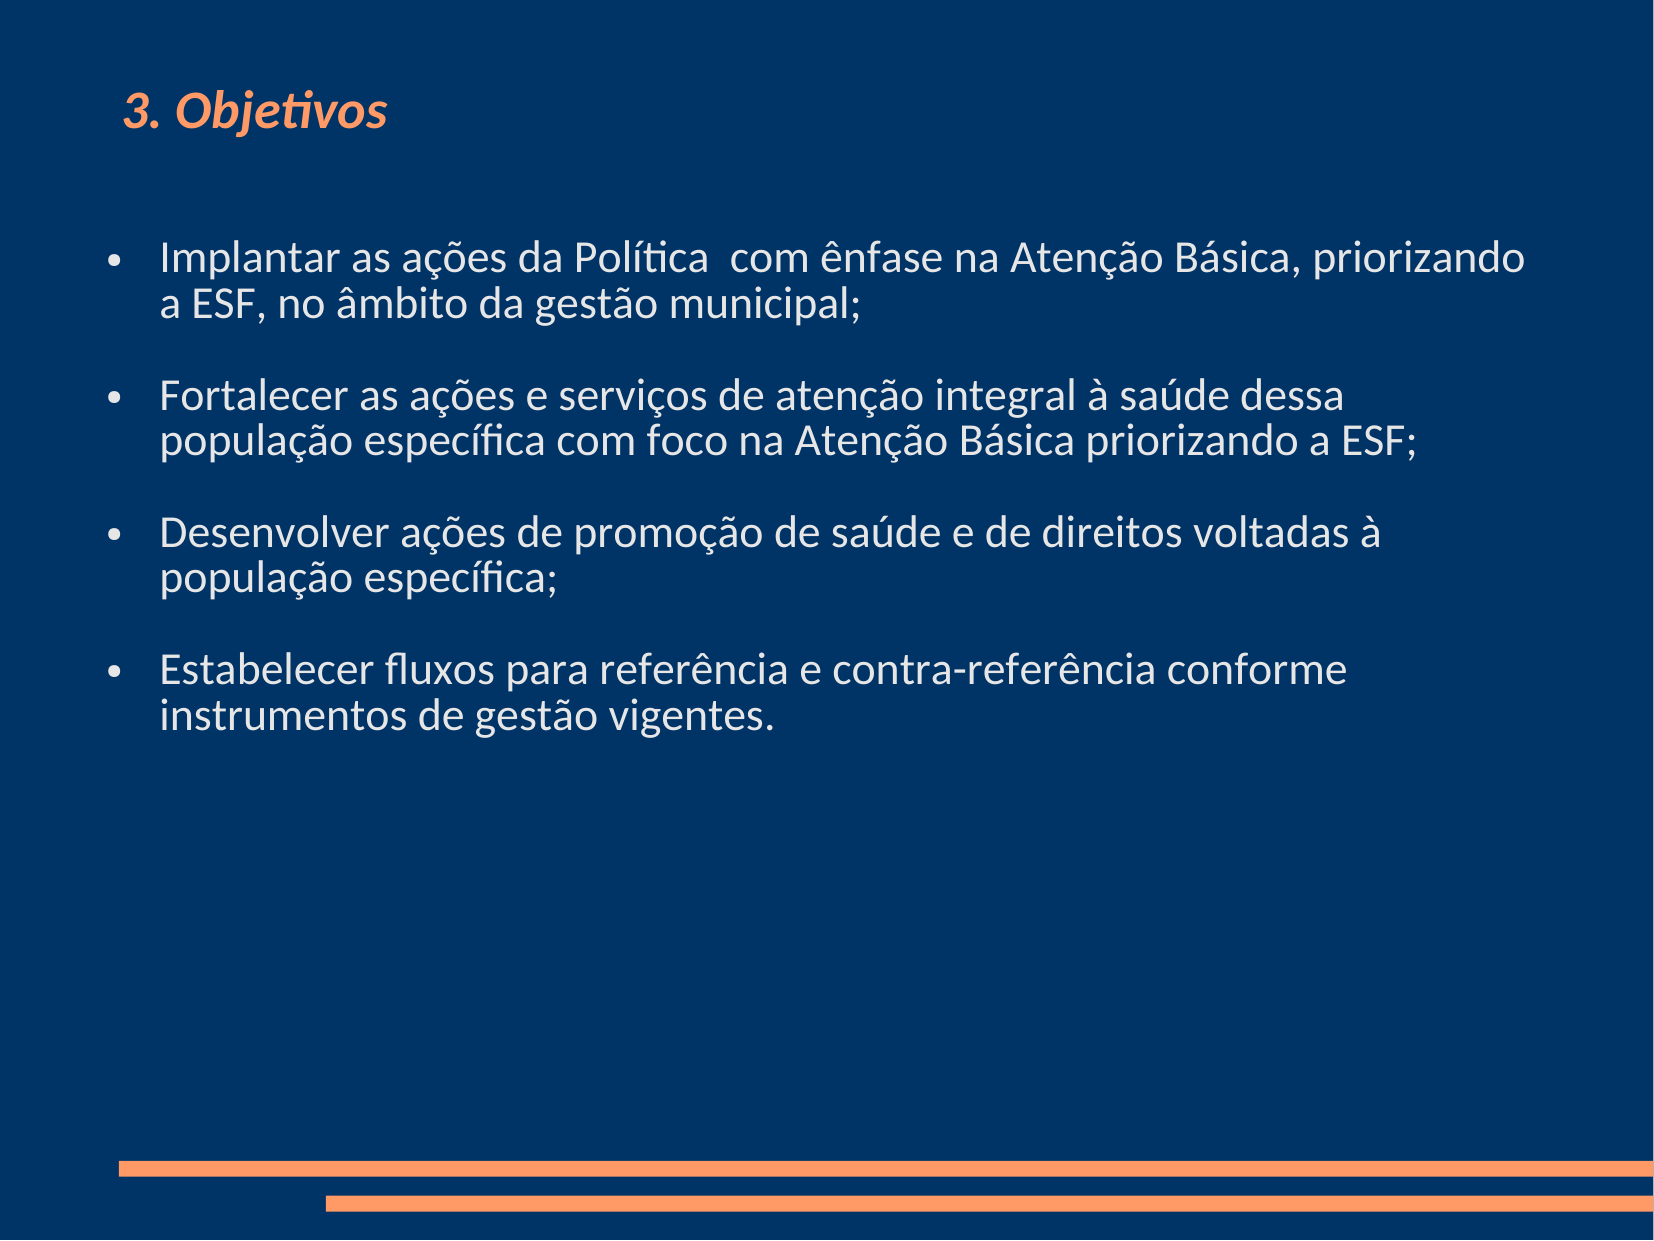

# 3. Objetivos
Implantar as ações da Política com ênfase na Atenção Básica, priorizando a ESF, no âmbito da gestão municipal;
Fortalecer as ações e serviços de atenção integral à saúde dessa população específica com foco na Atenção Básica priorizando a ESF;
Desenvolver ações de promoção de saúde e de direitos voltadas à população específica;
Estabelecer fluxos para referência e contra-referência conforme instrumentos de gestão vigentes.